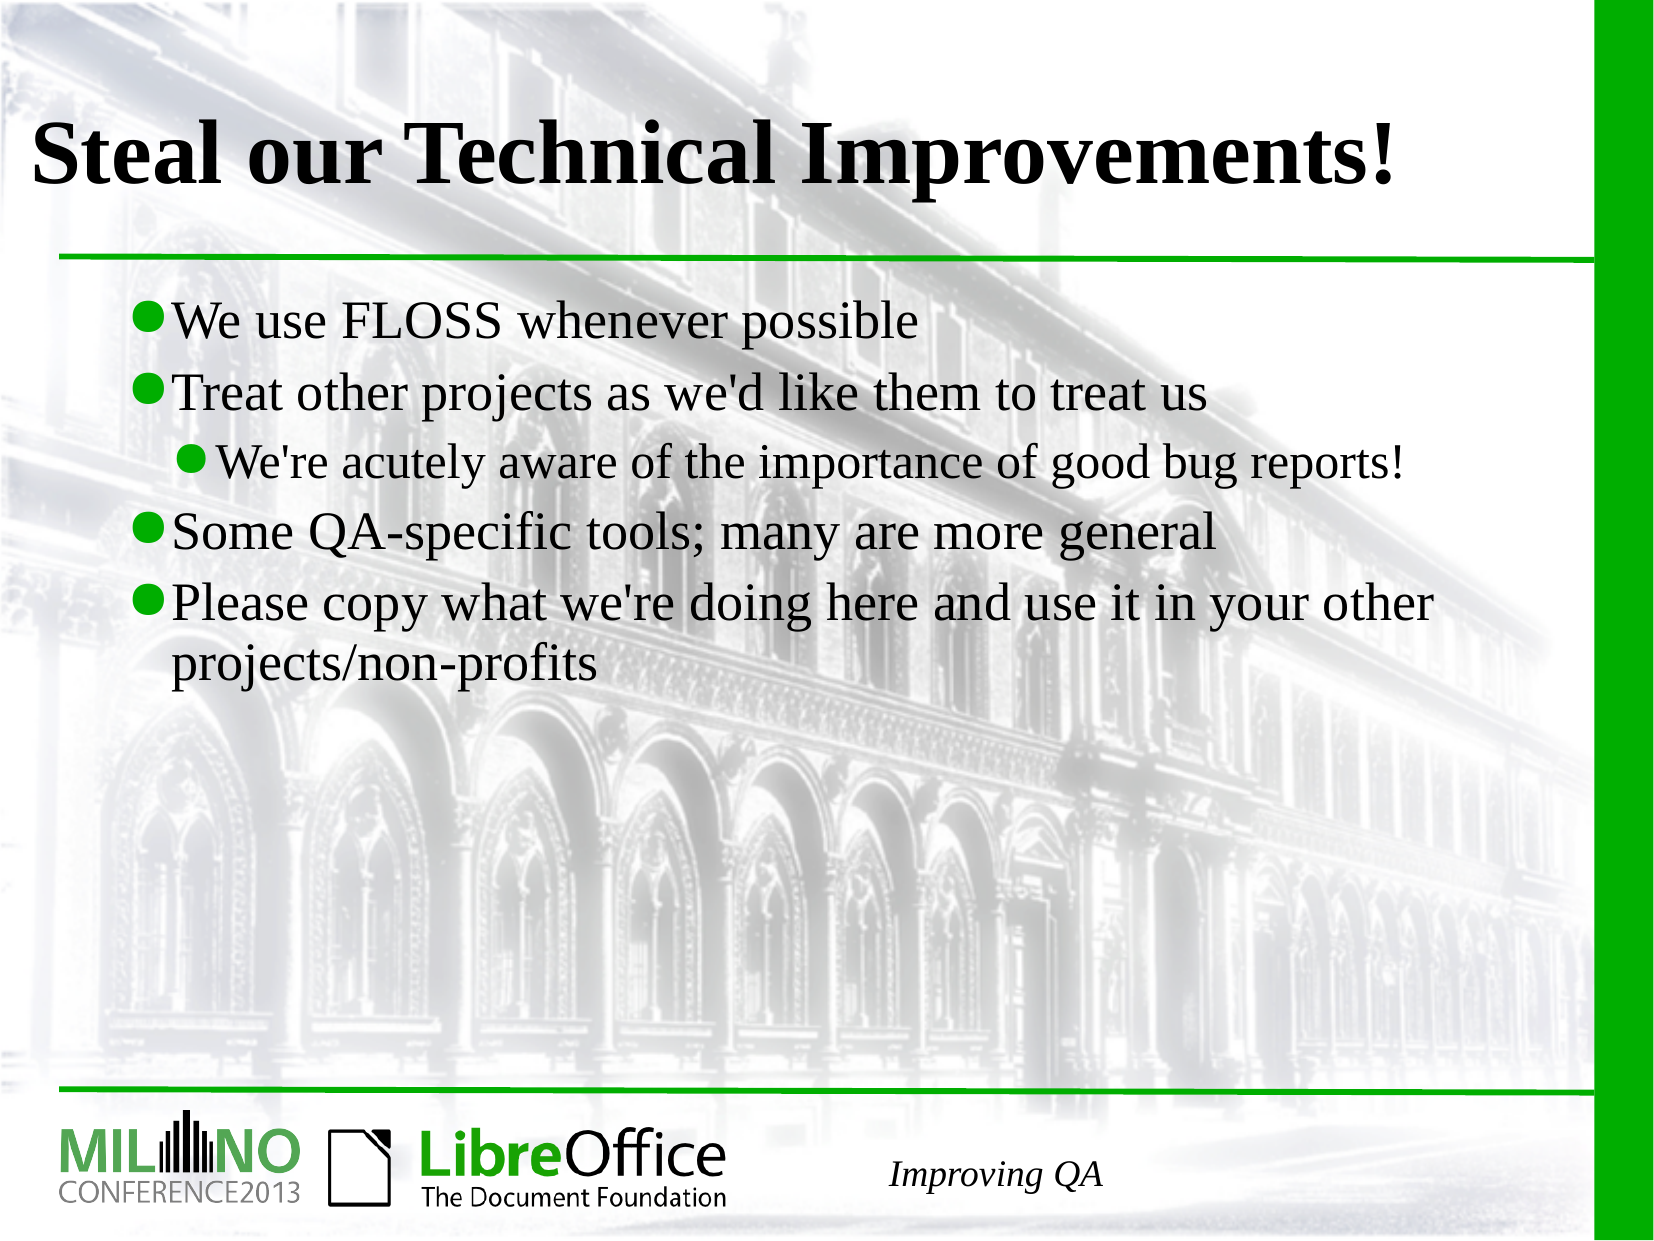

# Steal our Technical Improvements!
We use FLOSS whenever possible
Treat other projects as we'd like them to treat us
We're acutely aware of the importance of good bug reports!
Some QA-specific tools; many are more general
Please copy what we're doing here and use it in your other projects/non-profits